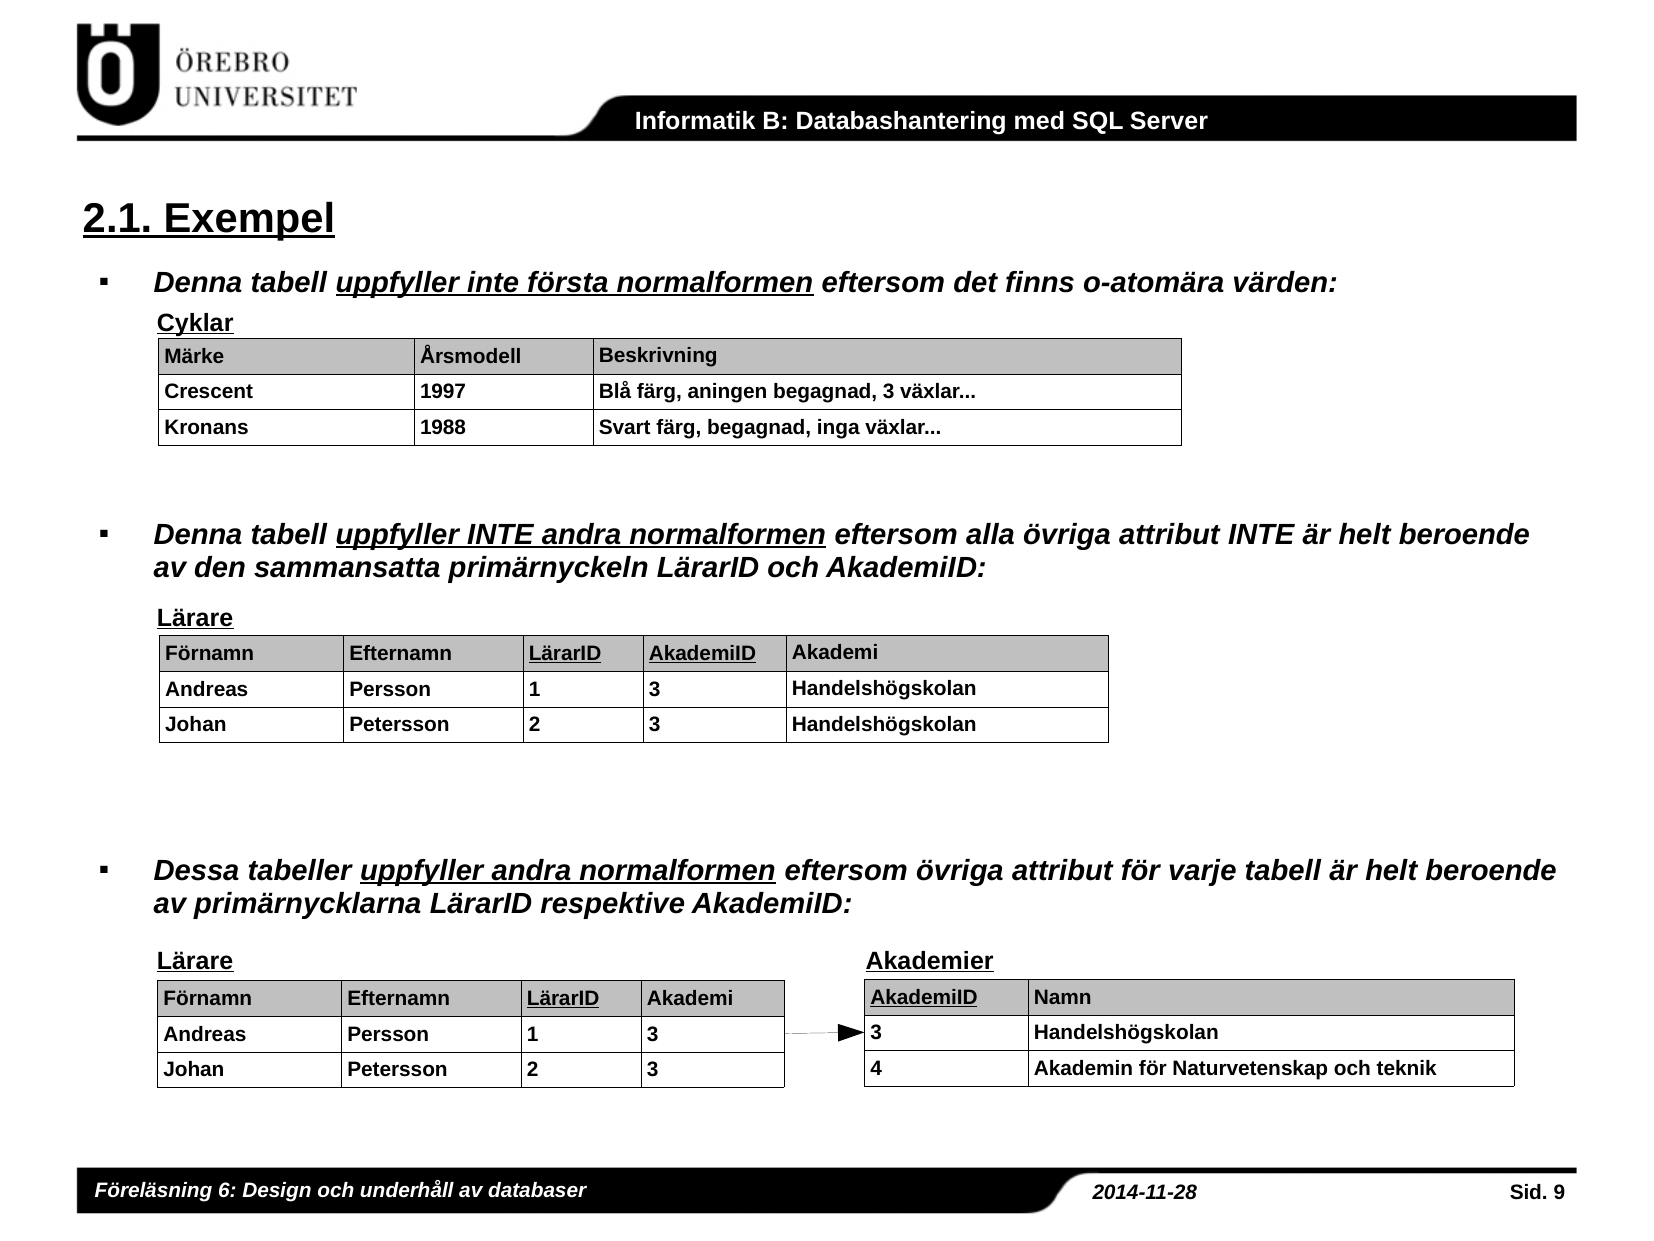

# 2.1. Exempel
Denna tabell uppfyller inte första normalformen eftersom det finns o-atomära värden:
Denna tabell uppfyller INTE andra normalformen eftersom alla övriga attribut INTE är helt beroende av den sammansatta primärnyckeln LärarID och AkademiID:
Dessa tabeller uppfyller andra normalformen eftersom övriga attribut för varje tabell är helt beroende av primärnycklarna LärarID respektive AkademiID:
Cyklar
| Märke | Årsmodell | Beskrivning |
| --- | --- | --- |
| Crescent | 1997 | Blå färg, aningen begagnad, 3 växlar... |
| Kronans | 1988 | Svart färg, begagnad, inga växlar... |
Lärare
| Förnamn | Efternamn | LärarID | AkademiID | Akademi |
| --- | --- | --- | --- | --- |
| Andreas | Persson | 1 | 3 | Handelshögskolan |
| Johan | Petersson | 2 | 3 | Handelshögskolan |
Lärare
Akademier
| AkademiID | Namn |
| --- | --- |
| 3 | Handelshögskolan |
| 4 | Akademin för Naturvetenskap och teknik |
| Förnamn | Efternamn | LärarID | Akademi |
| --- | --- | --- | --- |
| Andreas | Persson | 1 | 3 |
| Johan | Petersson | 2 | 3 |
Föreläsning 6: Design och underhåll av databaser
2014-11-28
9